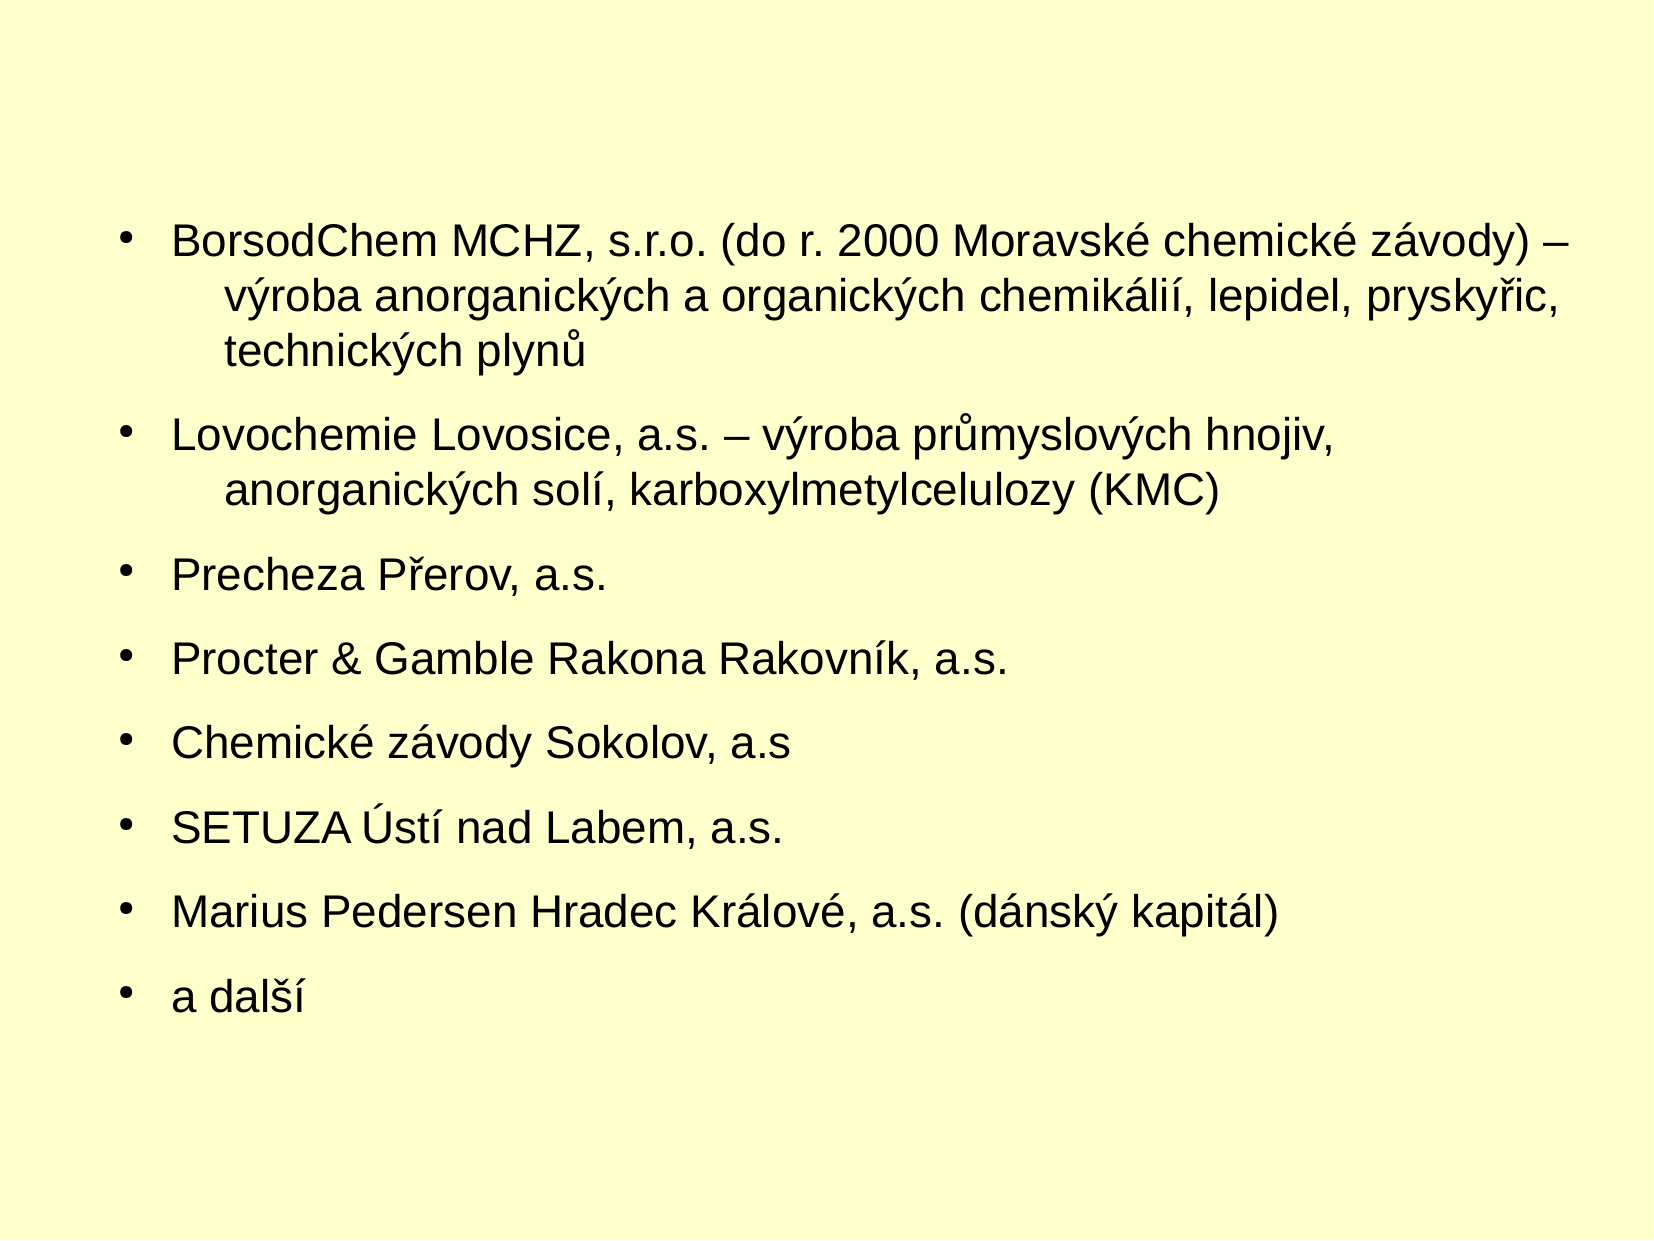

# BorsodChem MCHZ, s.r.o. (do r. 2000 Moravské chemické závody) – výroba anorganických a organických chemikálií, lepidel, pryskyřic, technických plynů
Lovochemie Lovosice, a.s. – výroba průmyslových hnojiv, anorganických solí, karboxylmetylcelulozy (KMC)
Precheza Přerov, a.s.
Procter & Gamble Rakona Rakovník, a.s.
Chemické závody Sokolov, a.s
SETUZA Ústí nad Labem, a.s.
Marius Pedersen Hradec Králové, a.s. (dánský kapitál)
a další